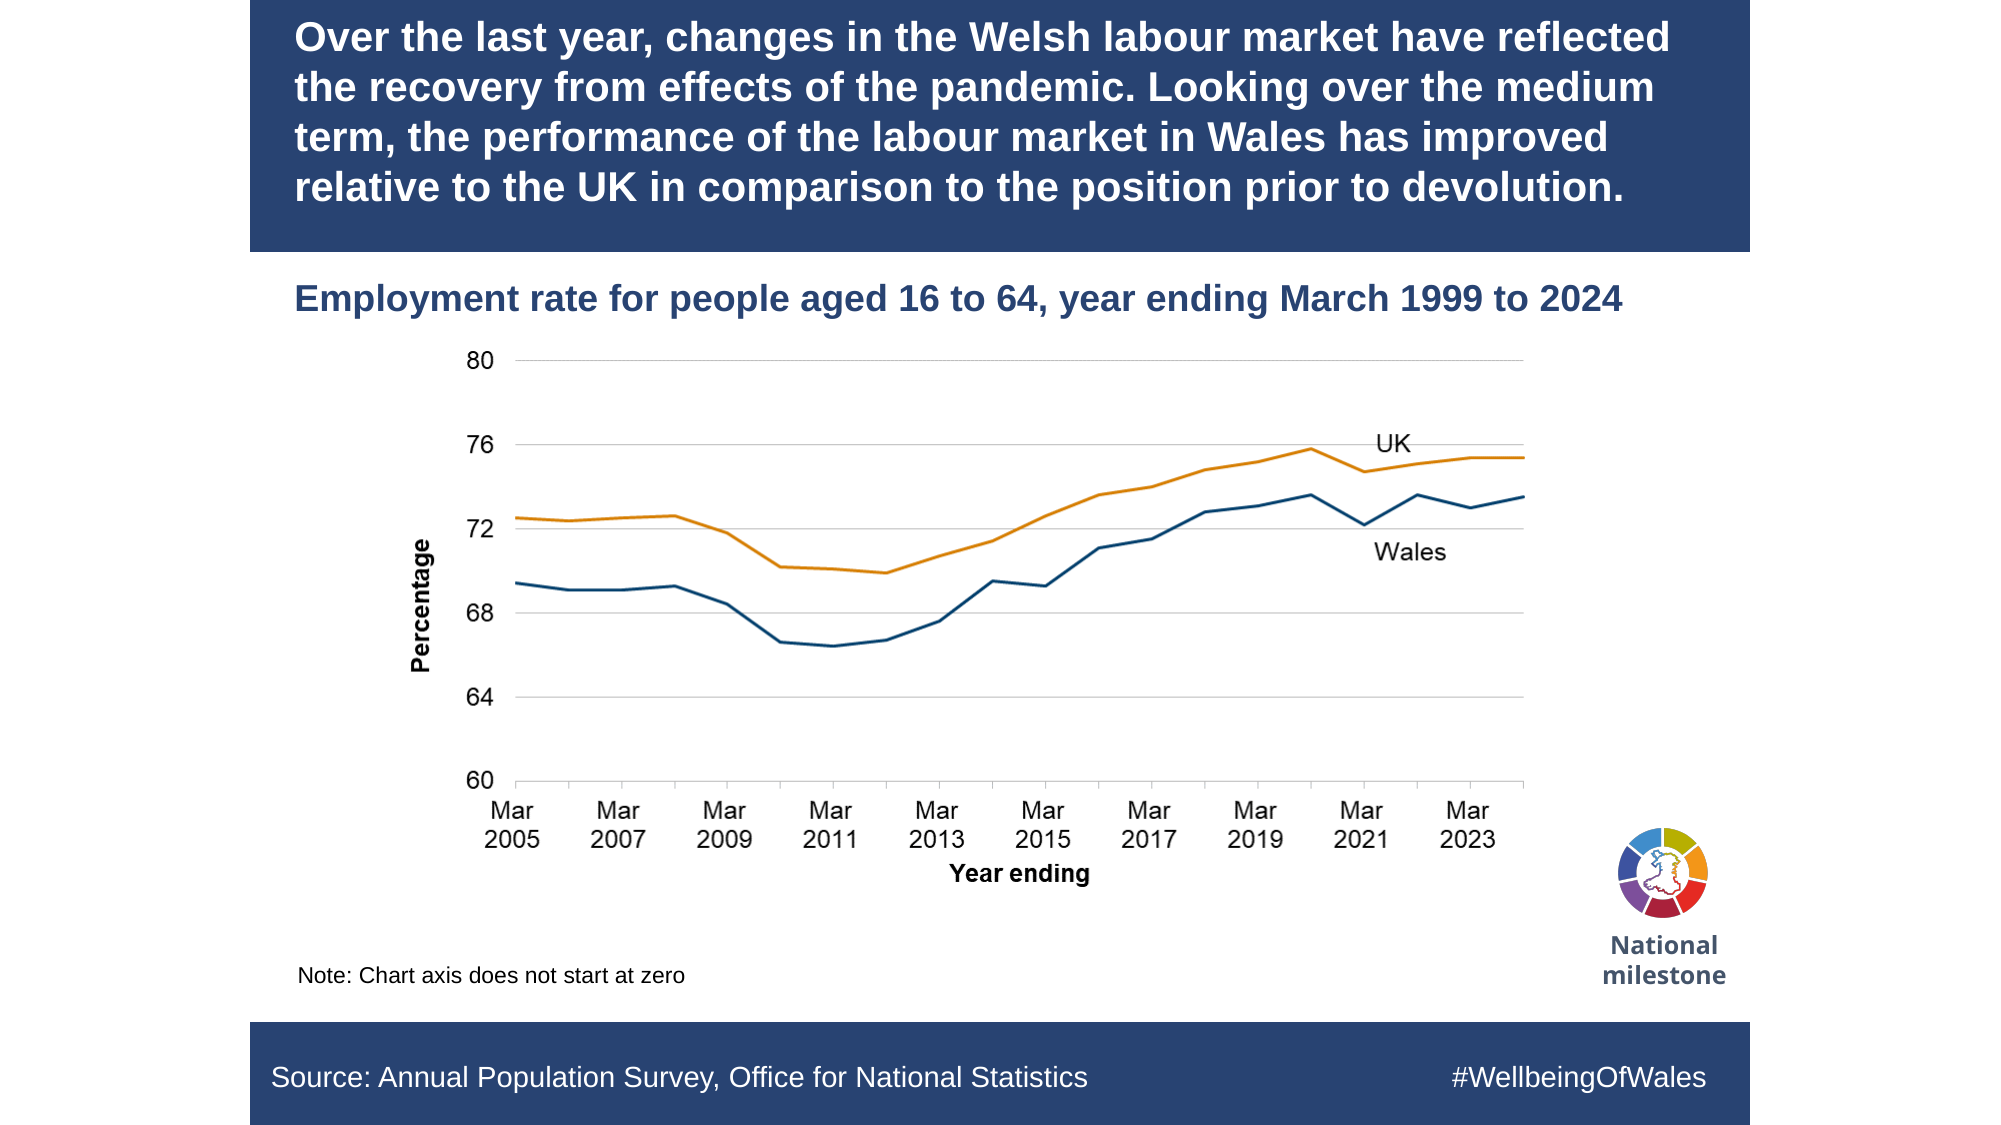

# Over the last year, changes in the Welsh labour market have reflected the recovery from effects of the pandemic. Looking over the medium term, the performance of the labour market in Wales has improved relative to the UK in comparison to the position prior to devolution.
Employment rate for people aged 16 to 64, year ending March 1999 to 2024
National milestone
Note: Chart axis does not start at zero
Source: Annual Population Survey, Office for National Statistics
#WellbeingOfWales